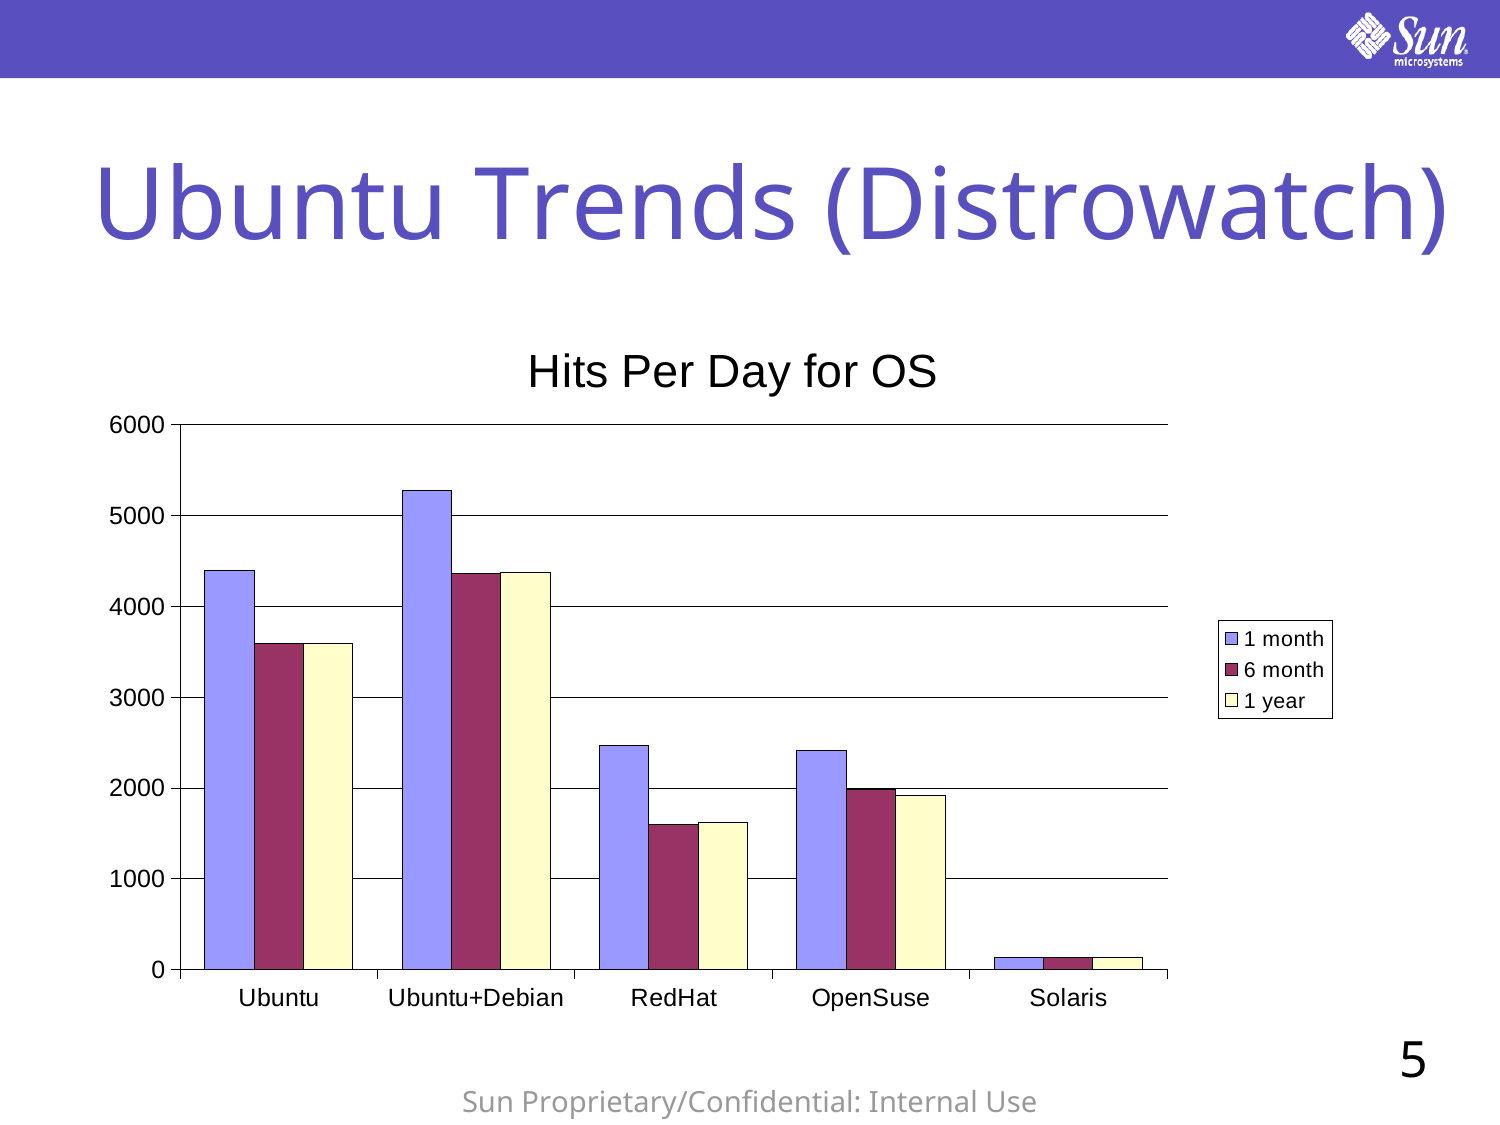

# Ubuntu Trends (Distrowatch)
### Chart: Hits Per Day for OS
| Category | 1 month | 6 month | 1 year |
|---|---|---|---|
| Ubuntu | 4399.0 | 3595.0 | 3590.0 |
| Ubuntu+Debian | 5282.0 | 4362.0 | 4378.0 |
| RedHat | 2464.0 | 1601.0 | 1618.0 |
| OpenSuse | 2415.0 | 1983.0 | 1919.0 |
| Solaris | 137.0 | 137.0 | 137.0 |